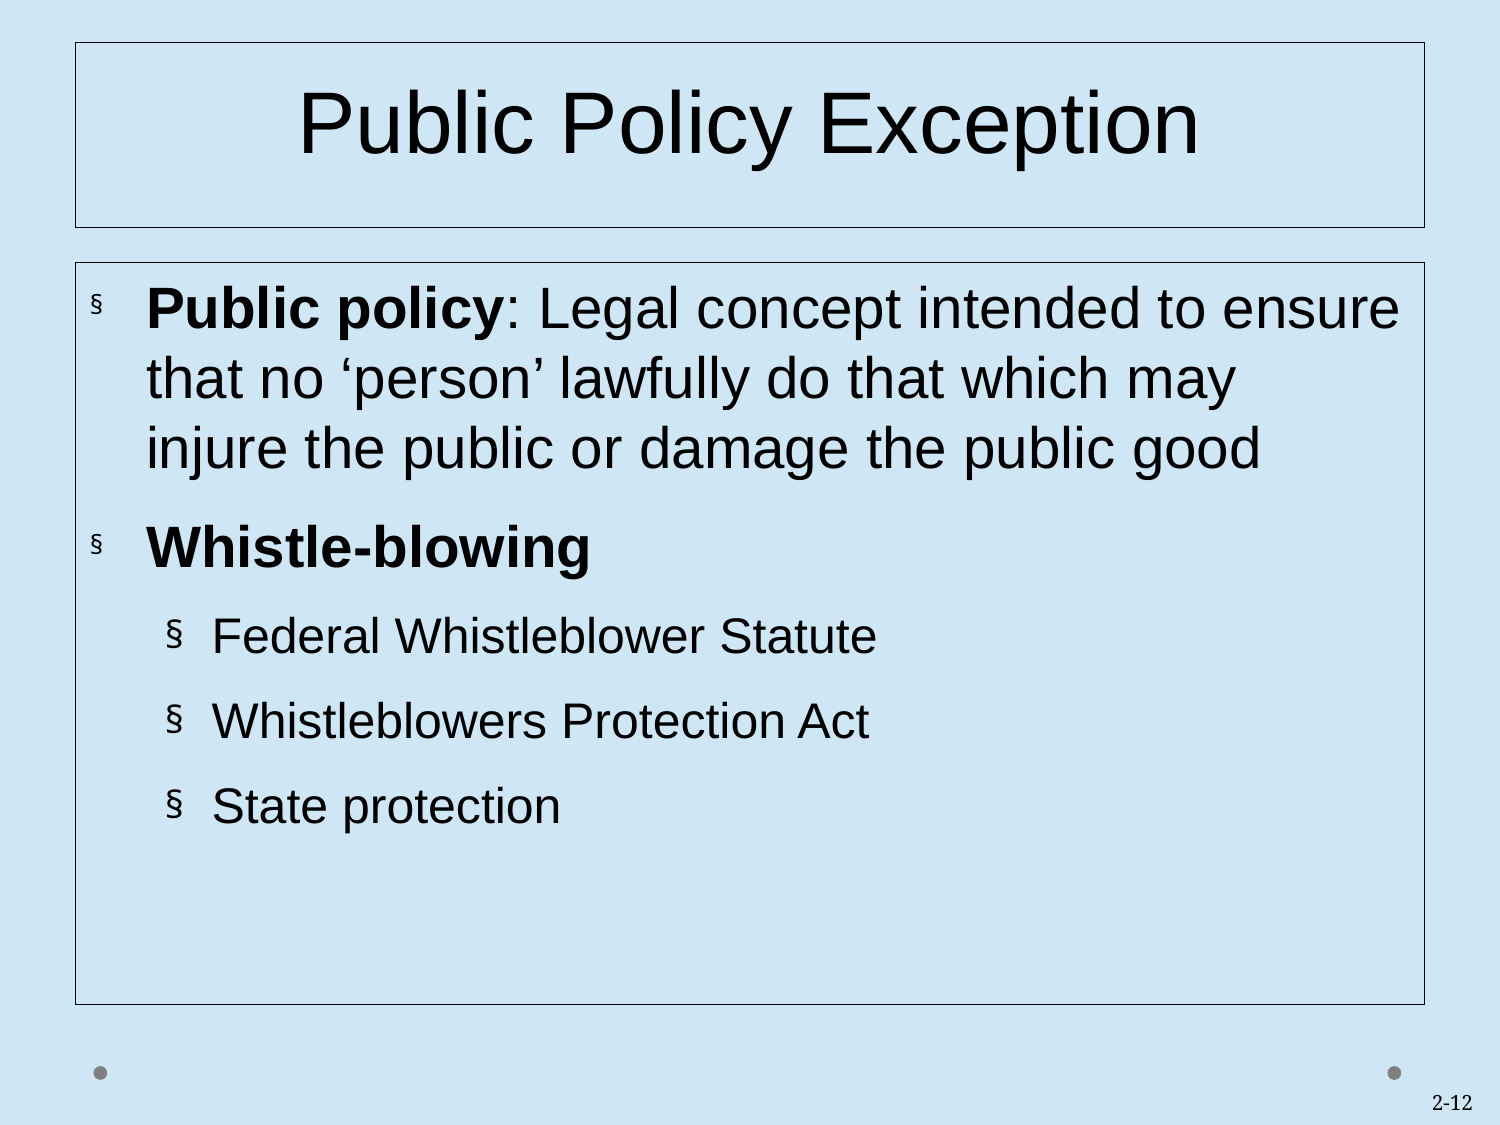

# Public Policy Exception
Public policy: Legal concept intended to ensure that no ‘person’ lawfully do that which may injure the public or damage the public good
Whistle-blowing
Federal Whistleblower Statute
Whistleblowers Protection Act
State protection